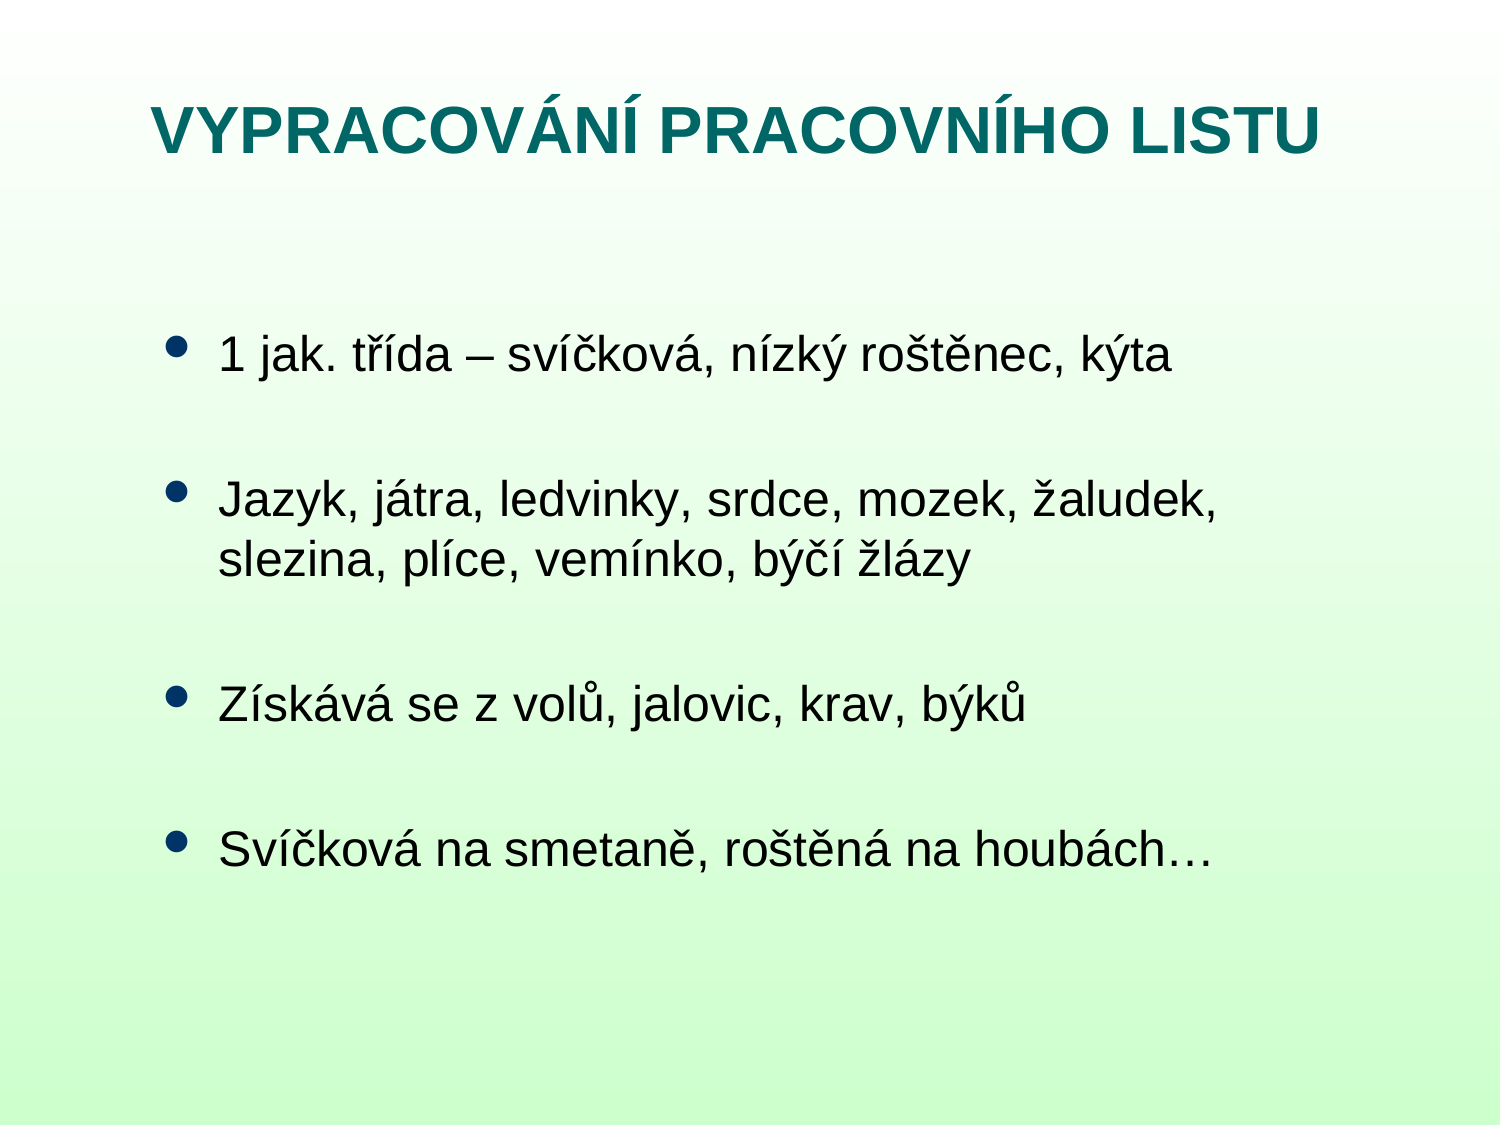

# VYPRACOVÁNÍ PRACOVNÍHO LISTU
1 jak. třída – svíčková, nízký roštěnec, kýta
Jazyk, játra, ledvinky, srdce, mozek, žaludek, slezina, plíce, vemínko, býčí žlázy
Získává se z volů, jalovic, krav, býků
Svíčková na smetaně, roštěná na houbách…